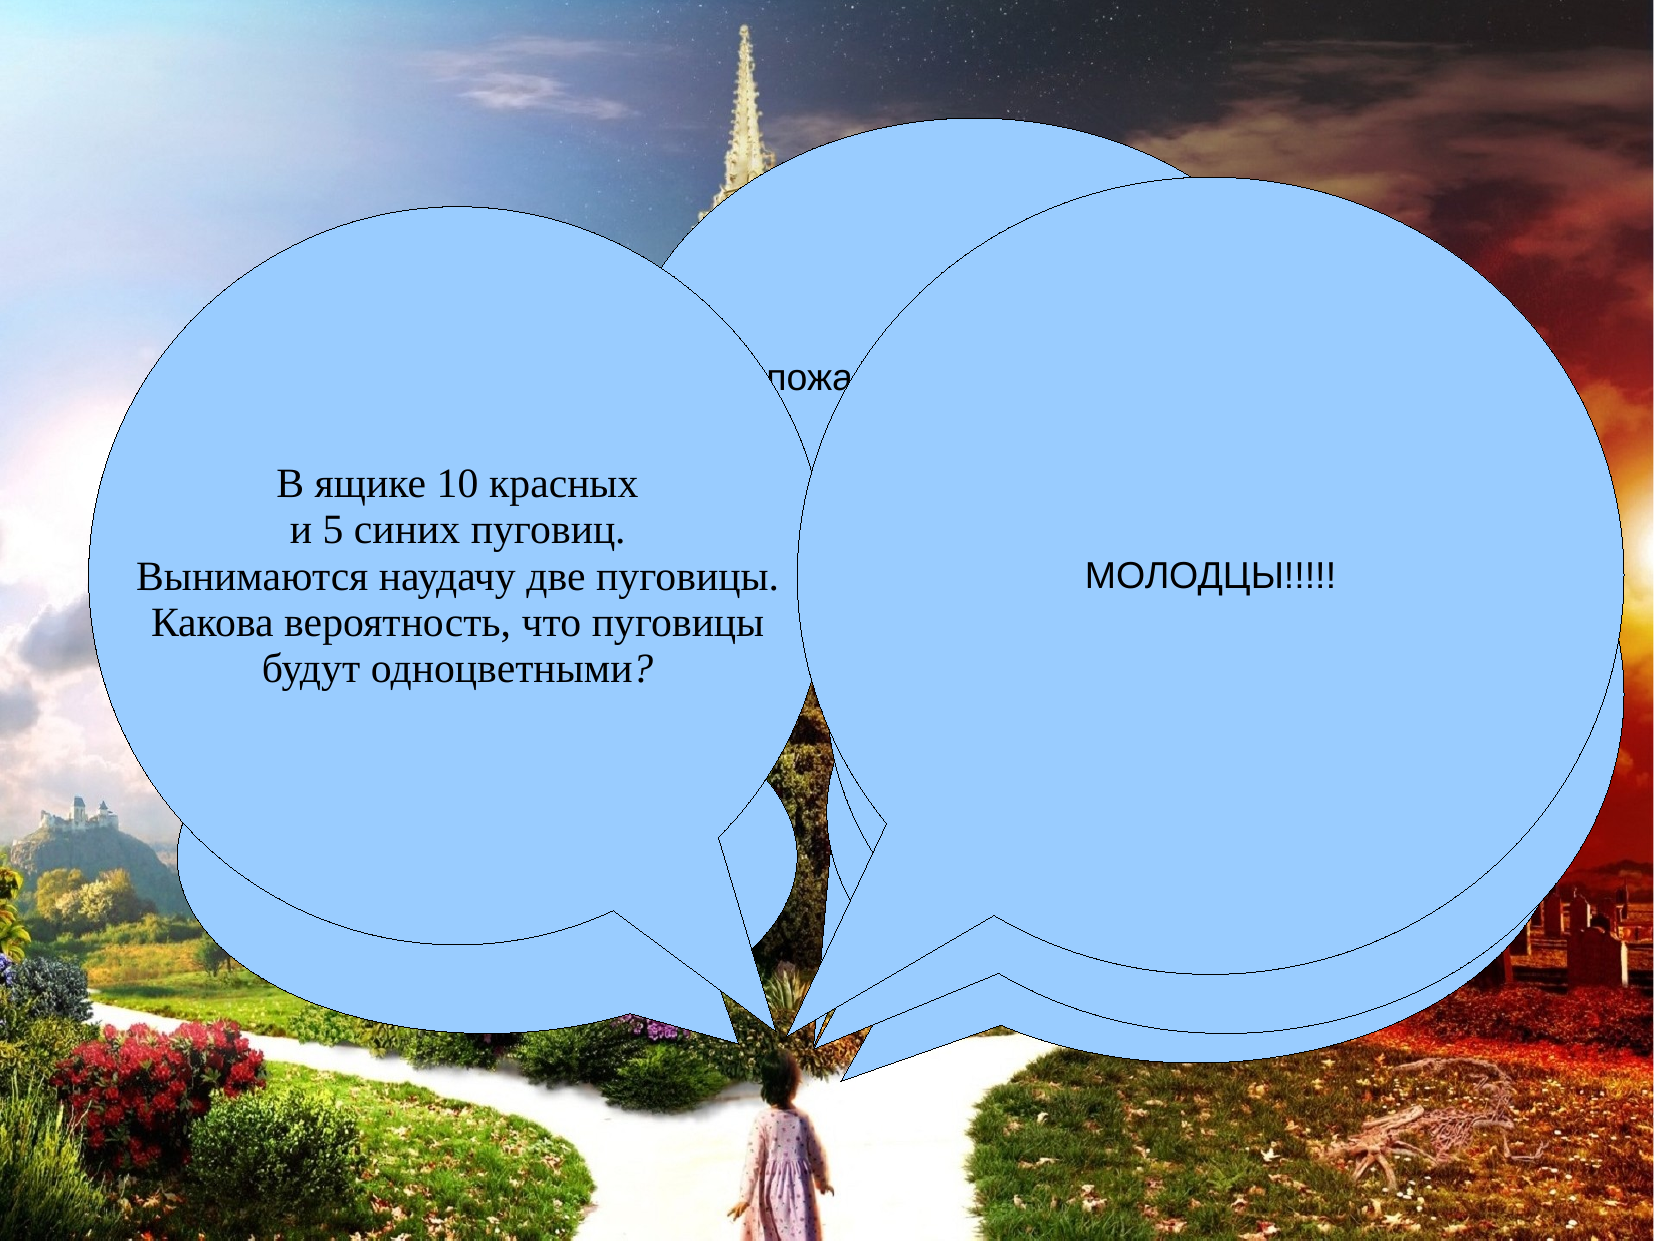

Добро пожаловать в самый большой
Город.
МОЛОДЦЫ!!!!!
В ящике 10 красных
 и 5 синих пуговиц.
Вынимаются наудачу две пуговицы.
 Какова вероятность, что пуговицы
будут одноцветными?
В семье – двое детей.
 Какова вероятность,
 что старший ребенок – мальчик,
если известно, что в семье
есть дети обоего пола?
Решите задачки!
Я хочу предложить вам
немного поиграть!